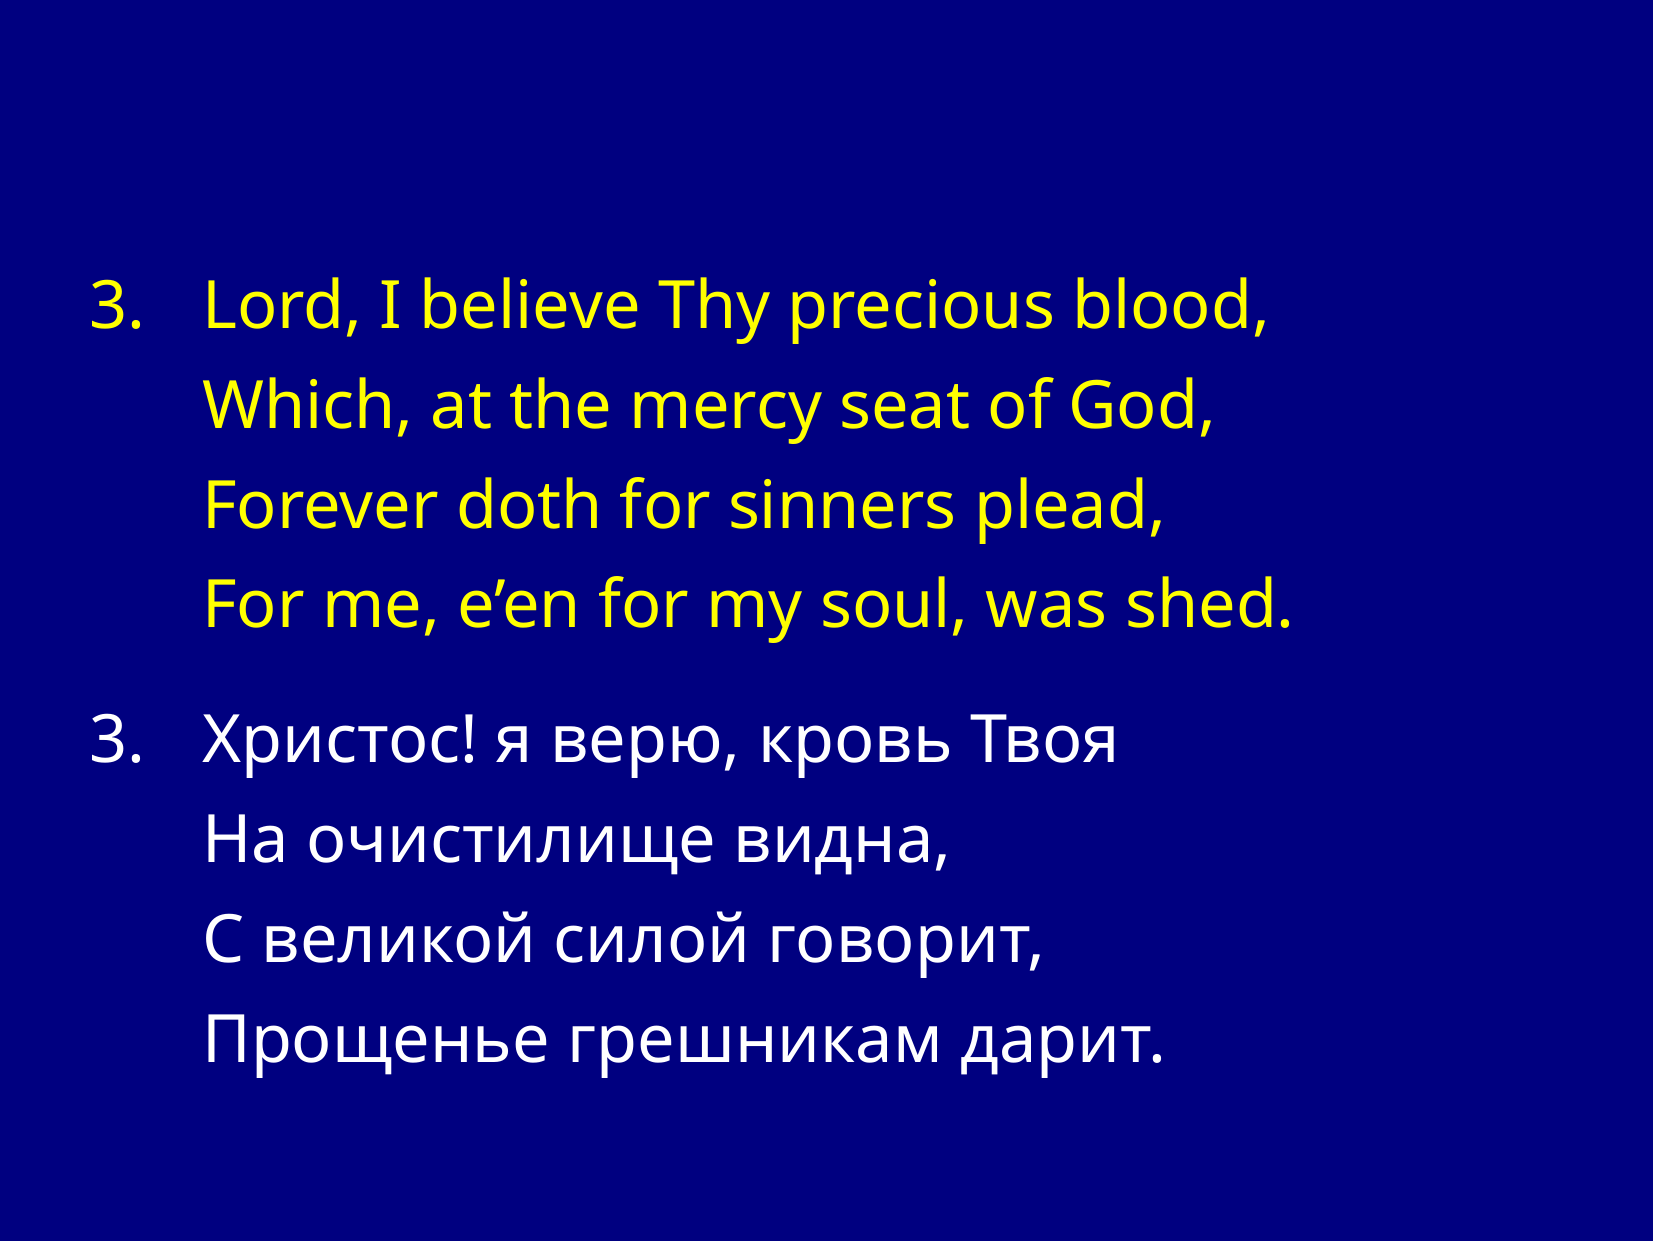

3.	Lord, I believe Thy precious blood,
	Which, at the mercy seat of God,
	Forever doth for sinners plead,
	For me, e’en for my soul, was shed.
3.	Христос! я верю, кровь Твоя
	На очистилище видна,
	С великой силой говорит,
	Прощенье грешникам дарит.